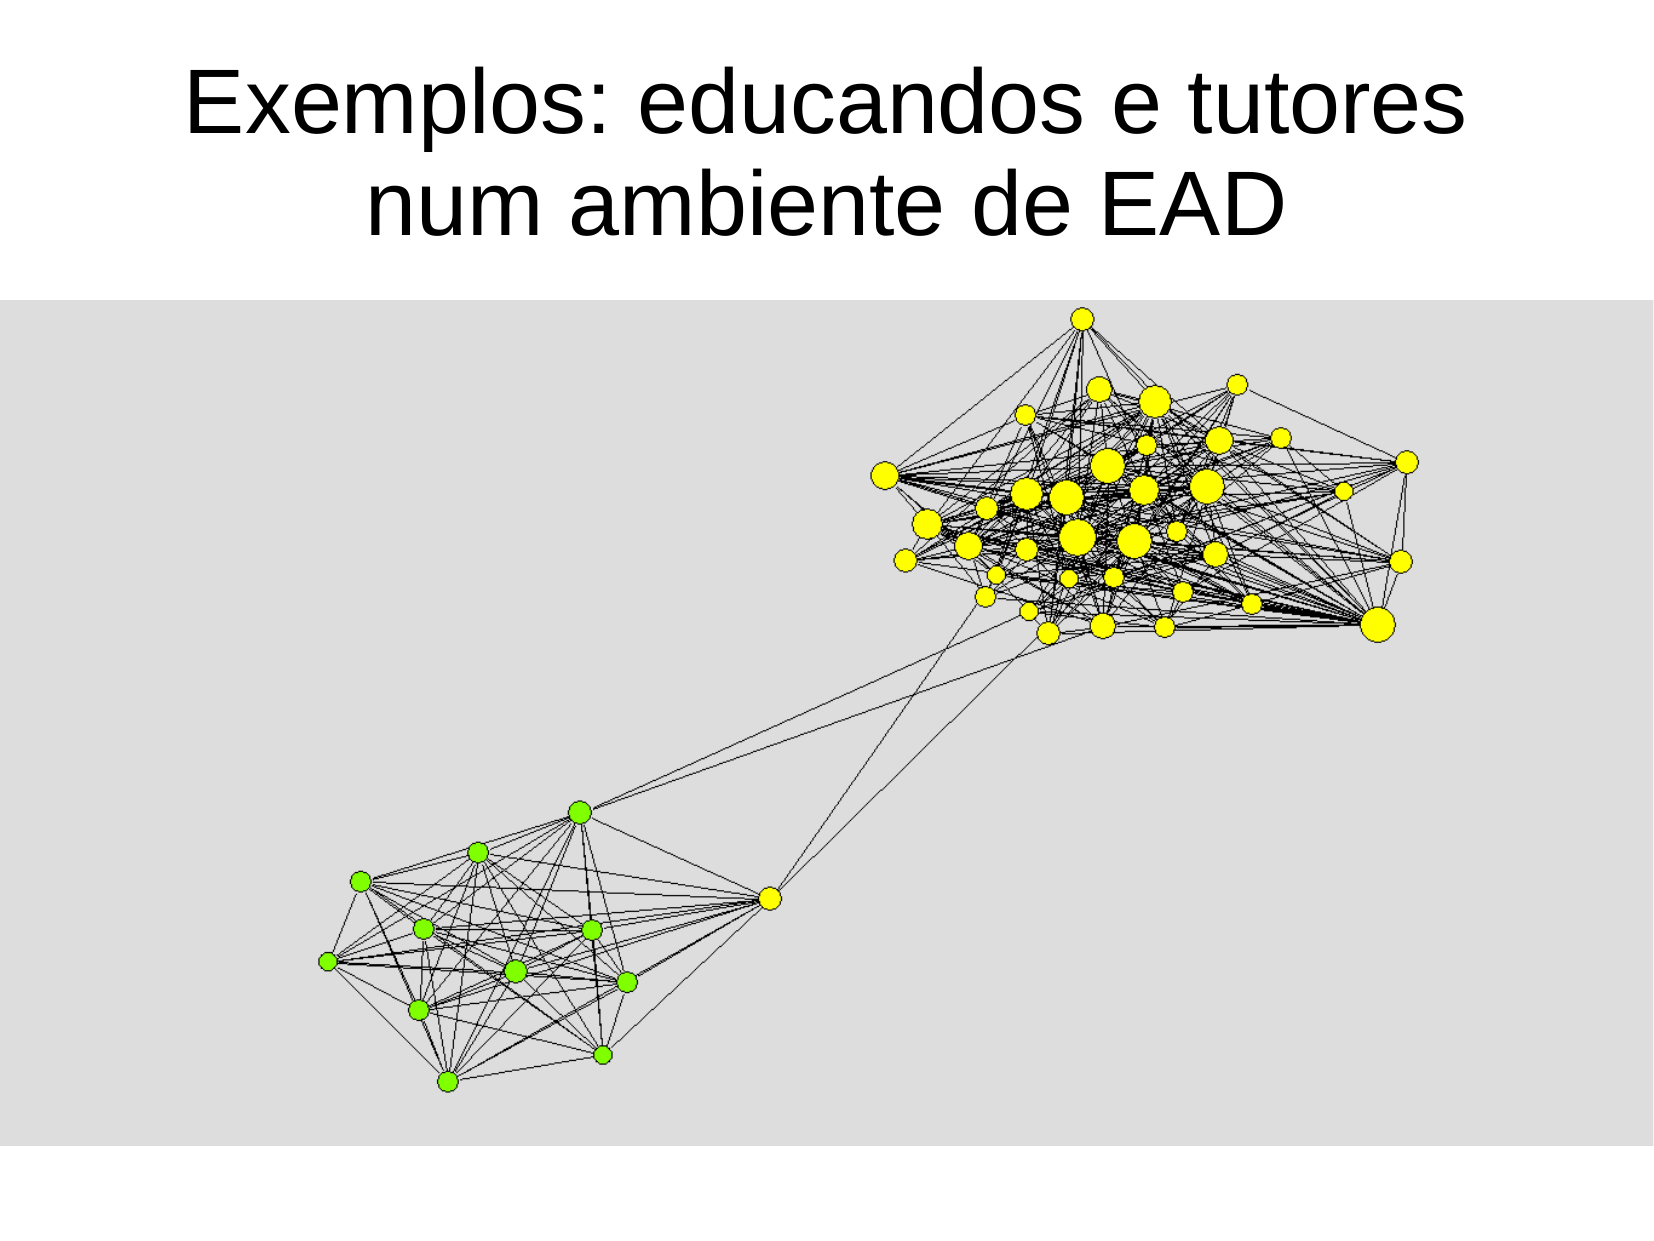

# Exemplos: educandos e tutores num ambiente de EAD